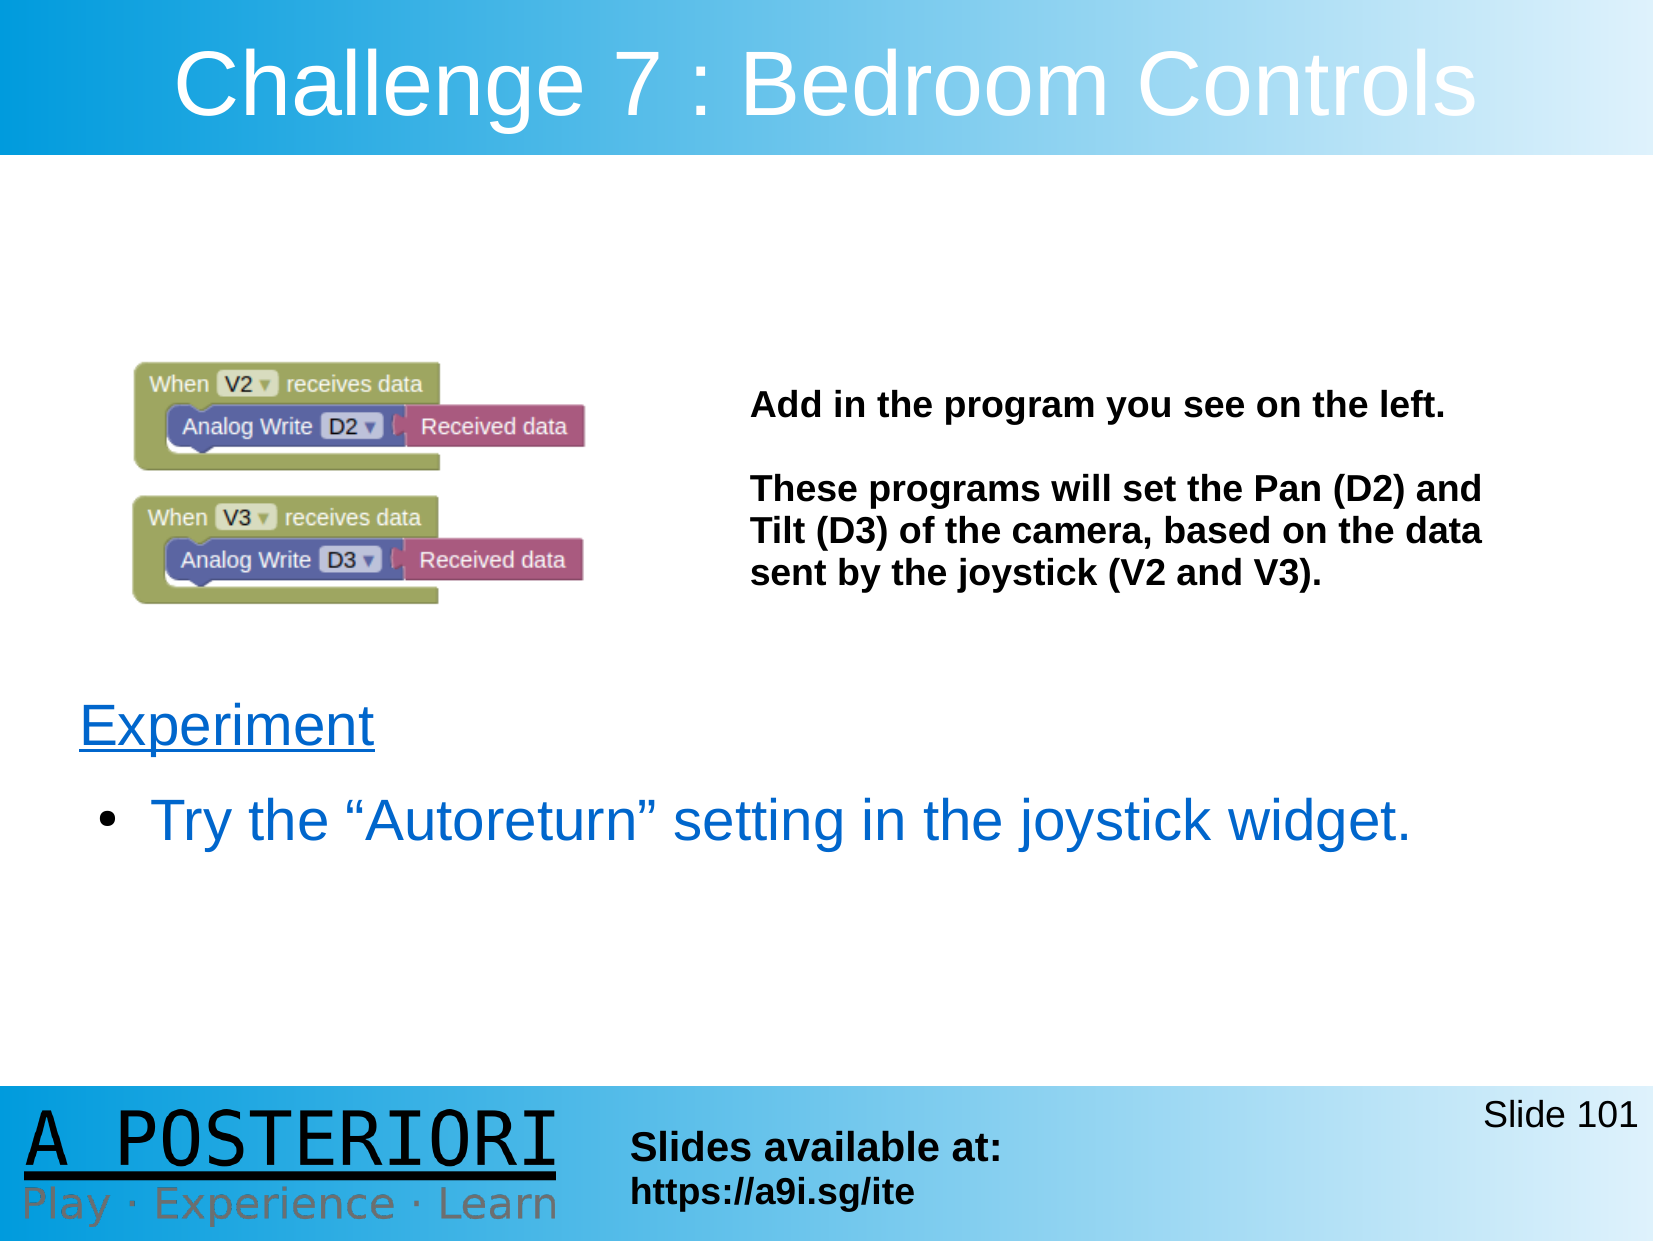

# Challenge 7 : Bedroom Controls
Add in the program you see on the left.
These programs will set the Pan (D2) and Tilt (D3) of the camera, based on the data sent by the joystick (V2 and V3).
Experiment
Try the “Autoreturn” setting in the joystick widget.